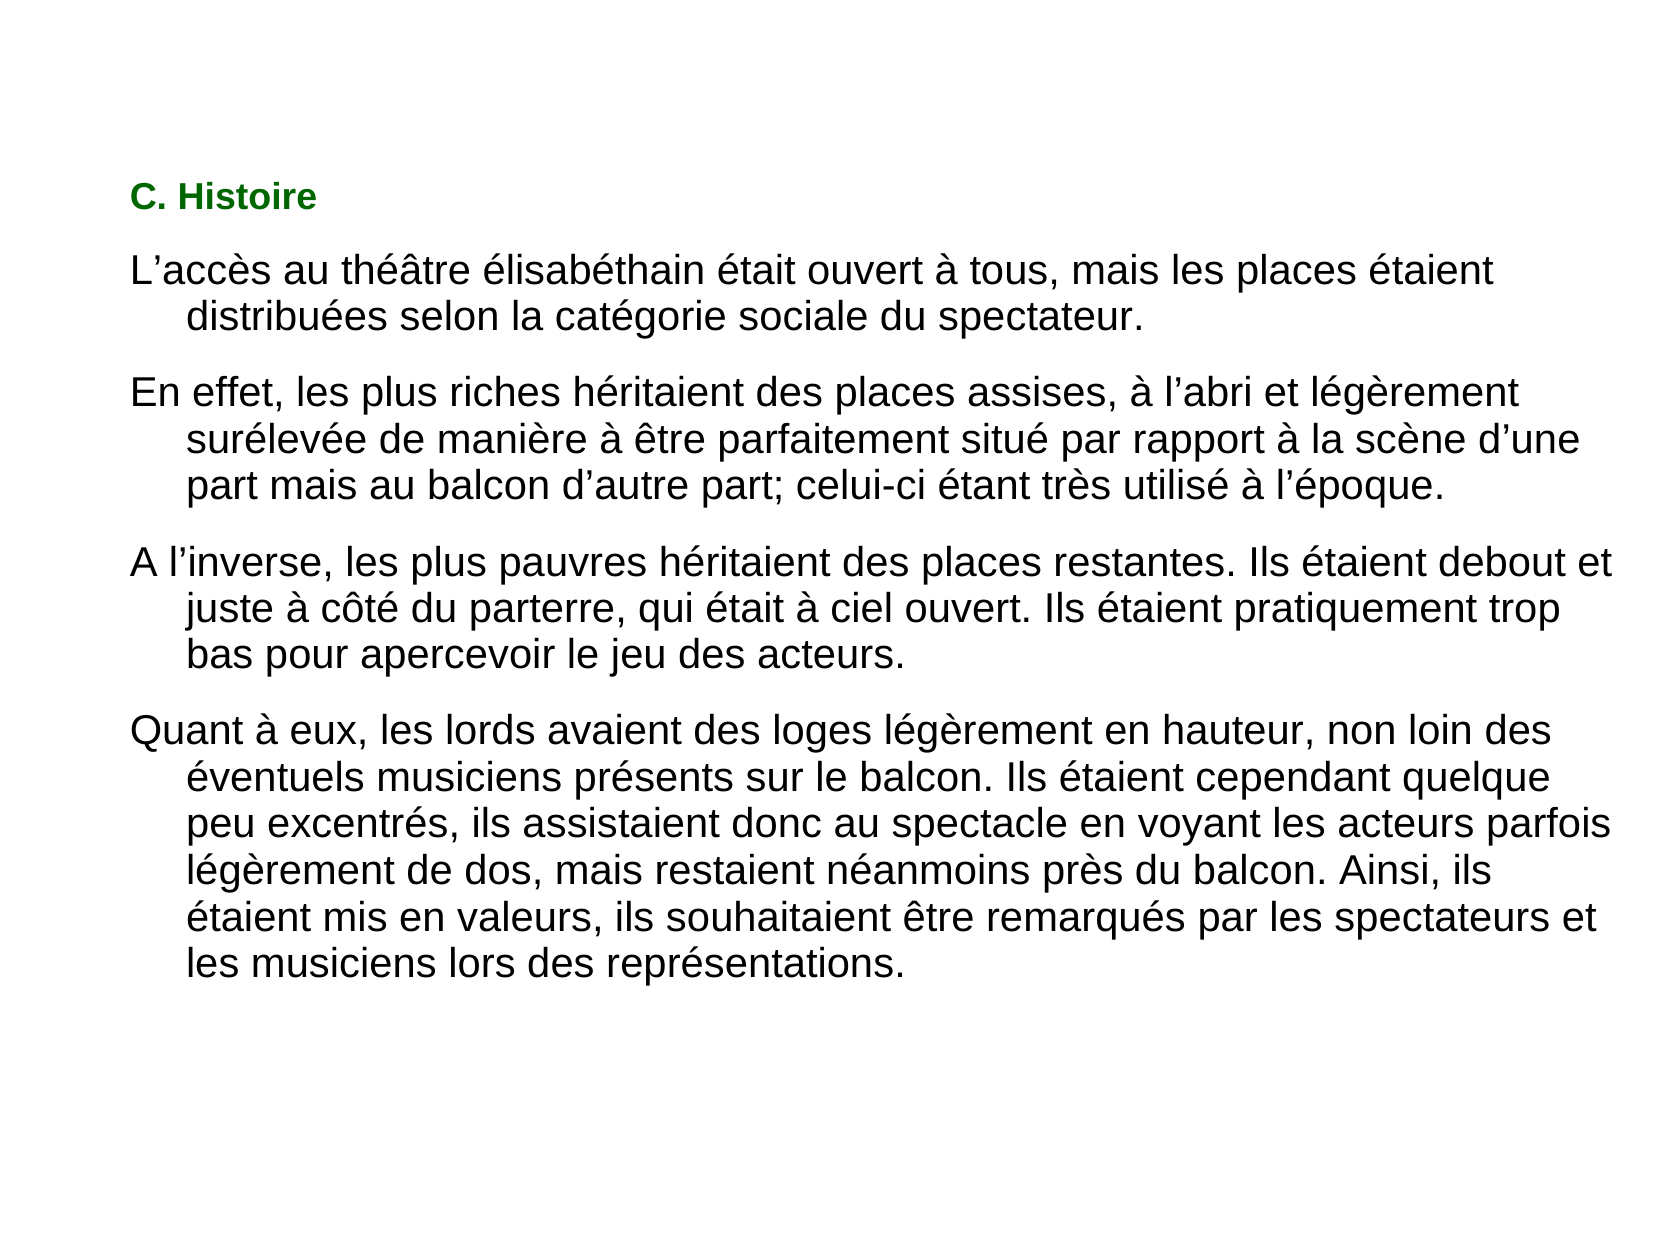

# C. Histoire
L’accès au théâtre élisabéthain était ouvert à tous, mais les places étaient distribuées selon la catégorie sociale du spectateur.
En effet, les plus riches héritaient des places assises, à l’abri et légèrement surélevée de manière à être parfaitement situé par rapport à la scène d’une part mais au balcon d’autre part; celui-ci étant très utilisé à l’époque.
A l’inverse, les plus pauvres héritaient des places restantes. Ils étaient debout et juste à côté du parterre, qui était à ciel ouvert. Ils étaient pratiquement trop bas pour apercevoir le jeu des acteurs.
Quant à eux, les lords avaient des loges légèrement en hauteur, non loin des éventuels musiciens présents sur le balcon. Ils étaient cependant quelque peu excentrés, ils assistaient donc au spectacle en voyant les acteurs parfois légèrement de dos, mais restaient néanmoins près du balcon. Ainsi, ils étaient mis en valeurs, ils souhaitaient être remarqués par les spectateurs et les musiciens lors des représentations.